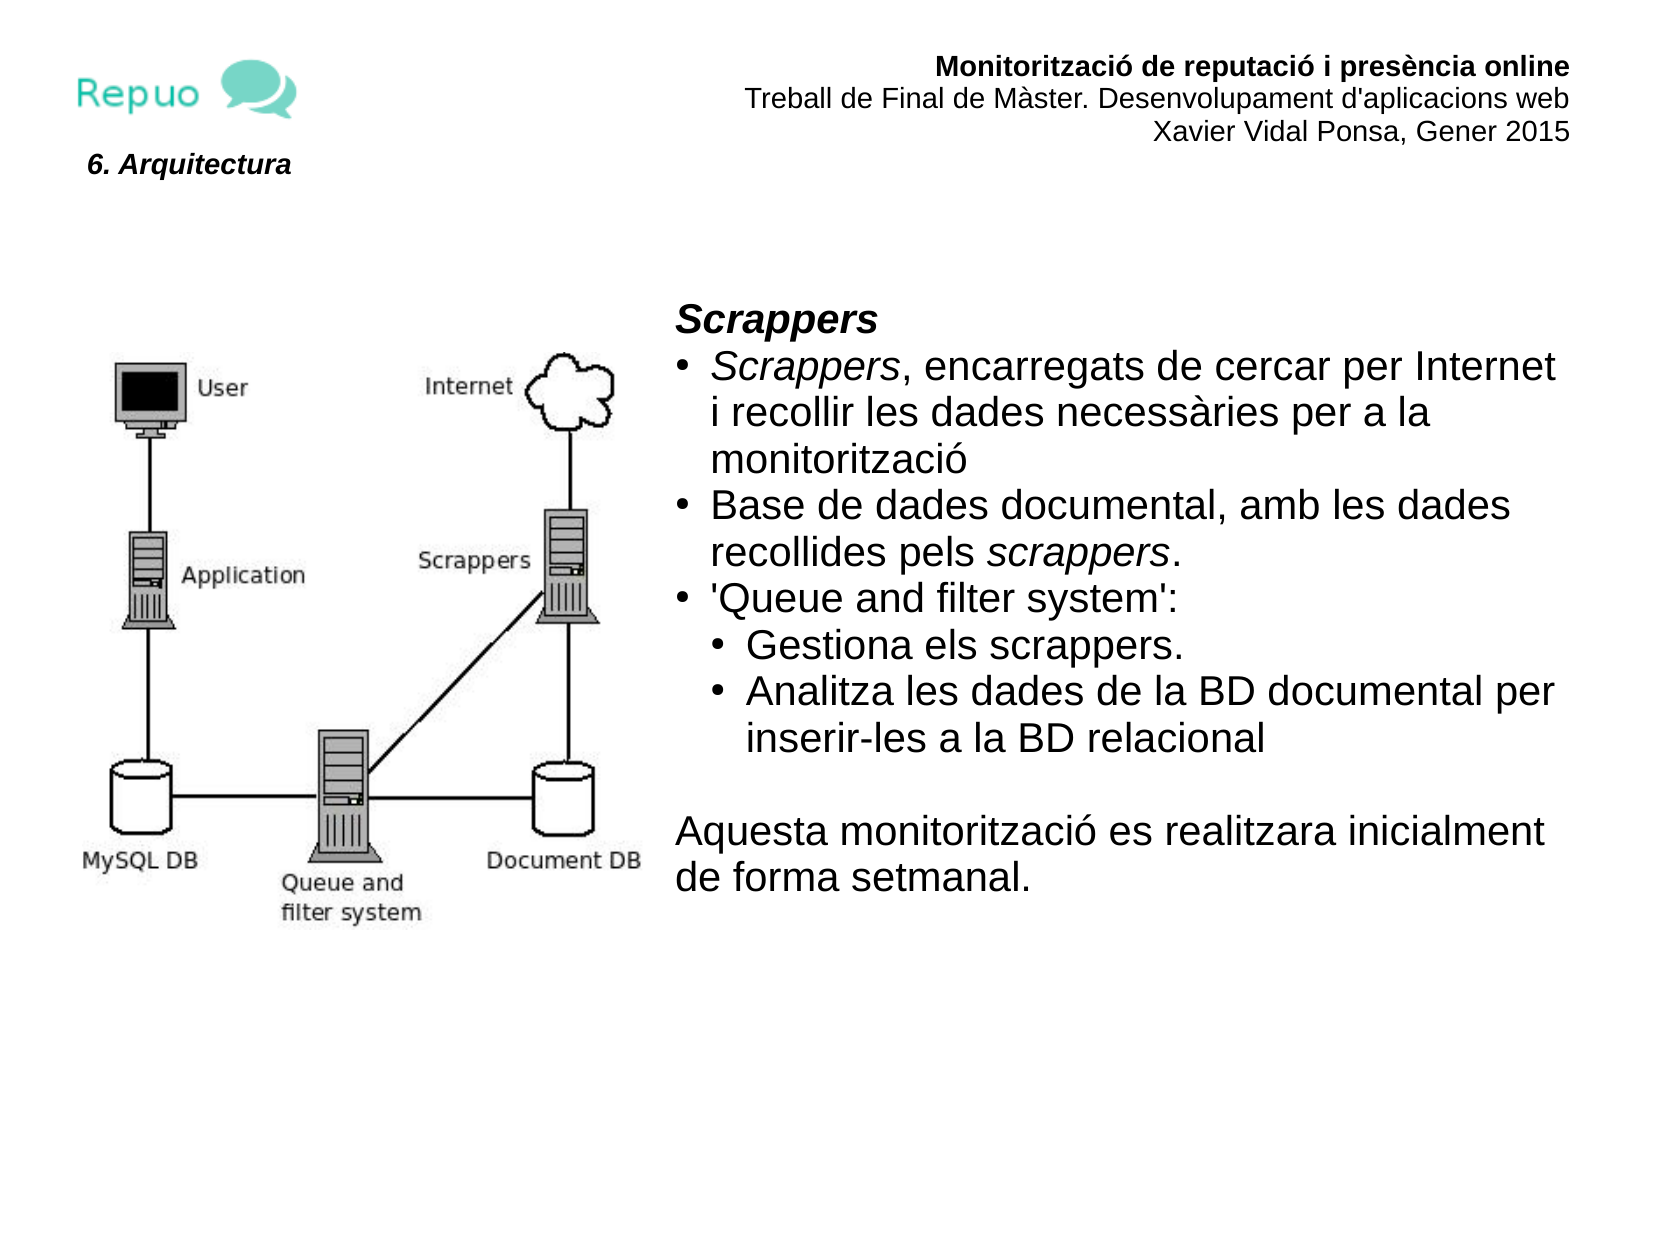

# Monitorització de reputació i presència online Treball de Final de Màster. Desenvolupament d'aplicacions web Xavier Vidal Ponsa, Gener 2015 6. Arquitectura
Scrappers
Scrappers, encarregats de cercar per Internet i recollir les dades necessàries per a la monitorització
Base de dades documental, amb les dades recollides pels scrappers.
'Queue and filter system':
Gestiona els scrappers.
Analitza les dades de la BD documental per inserir-les a la BD relacional
Aquesta monitorització es realitzara inicialment de forma setmanal.